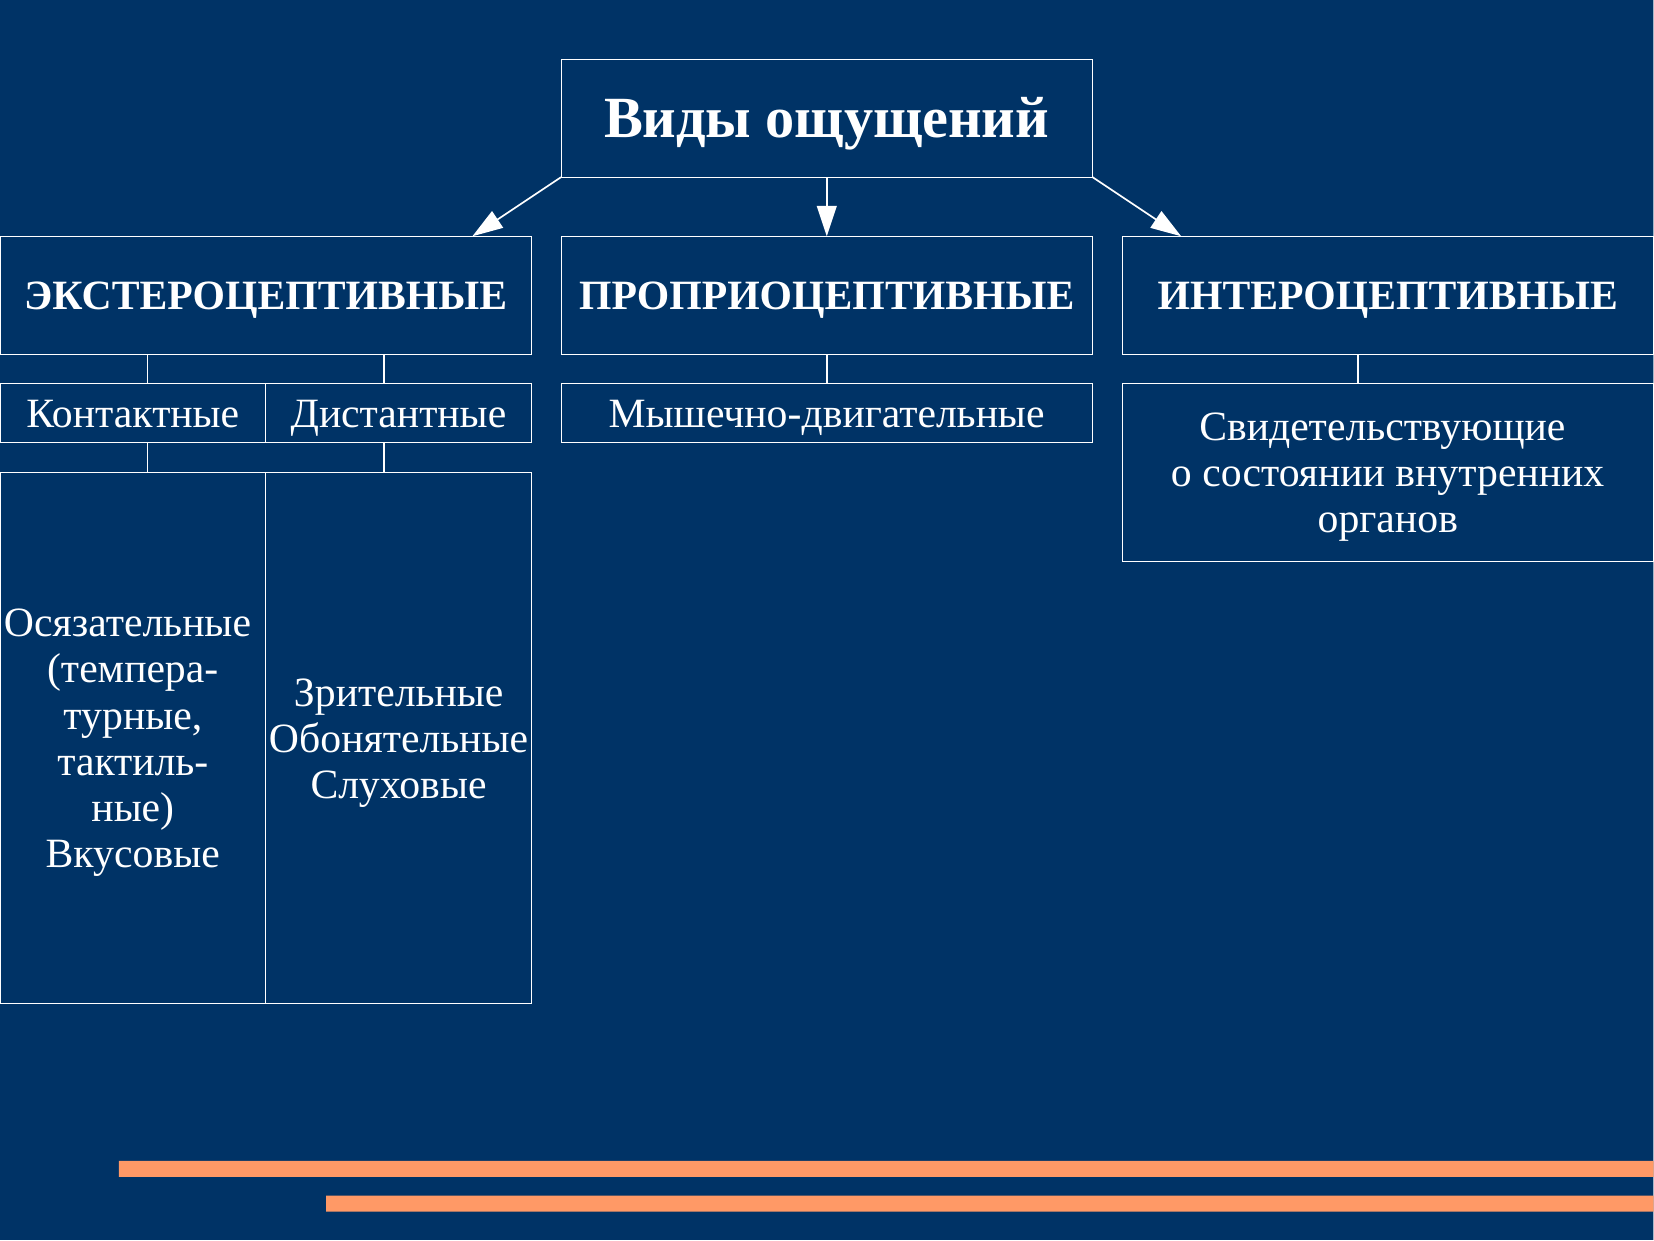

Виды ощущений
ЭКСТЕРОЦЕПТИВНЫЕ
ПРОПРИОЦЕПТИВНЫЕ
ИНТЕРОЦЕПТИВНЫЕ
Контактные
Дистантные
Мышечно-двигательные
Свидетельствующие
о состоянии внутренних
органов
Осязательные
(темпера-
турные,
тактиль-
ные)
Вкусовые
Зрительные
Обонятельные
Слуховые